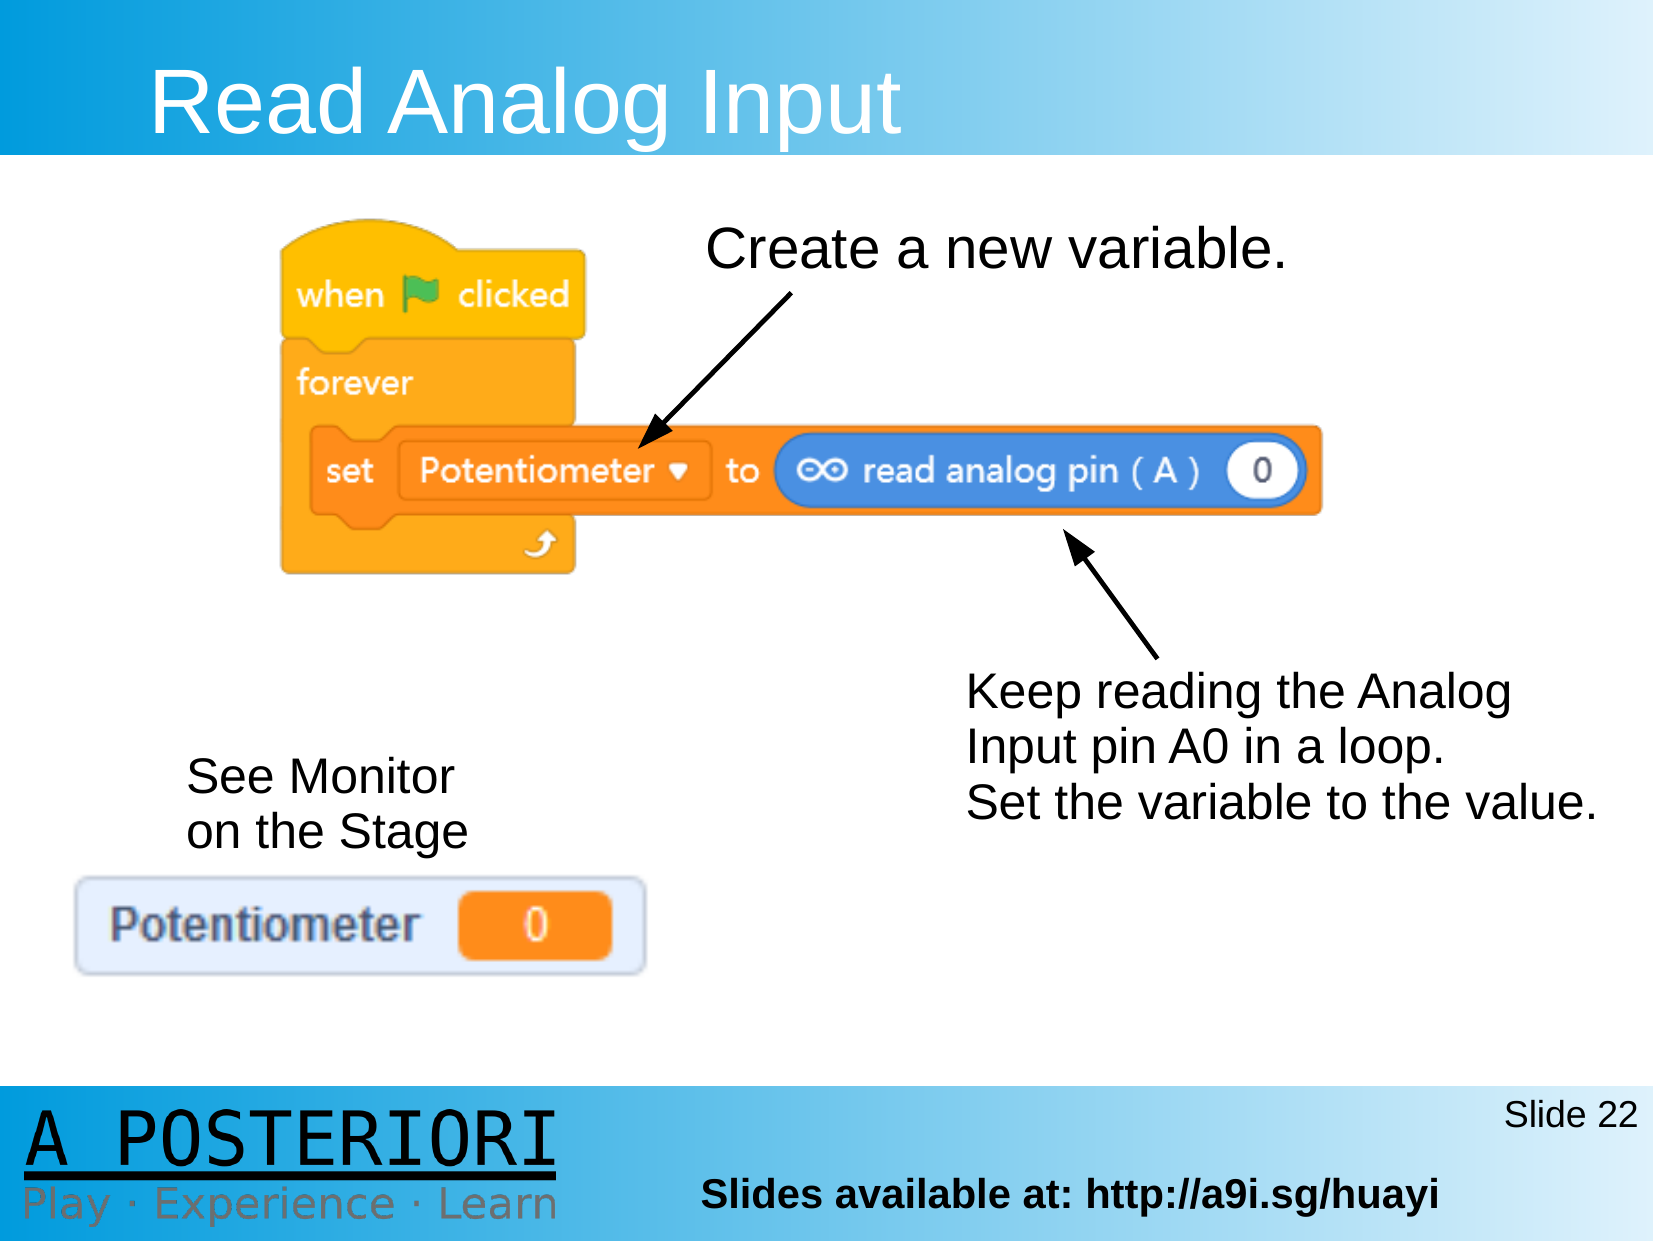

# Read Analog Input
Create a new variable.
Keep reading the Analog Input pin A0 in a loop.
Set the variable to the value.
See Monitor
on the Stage